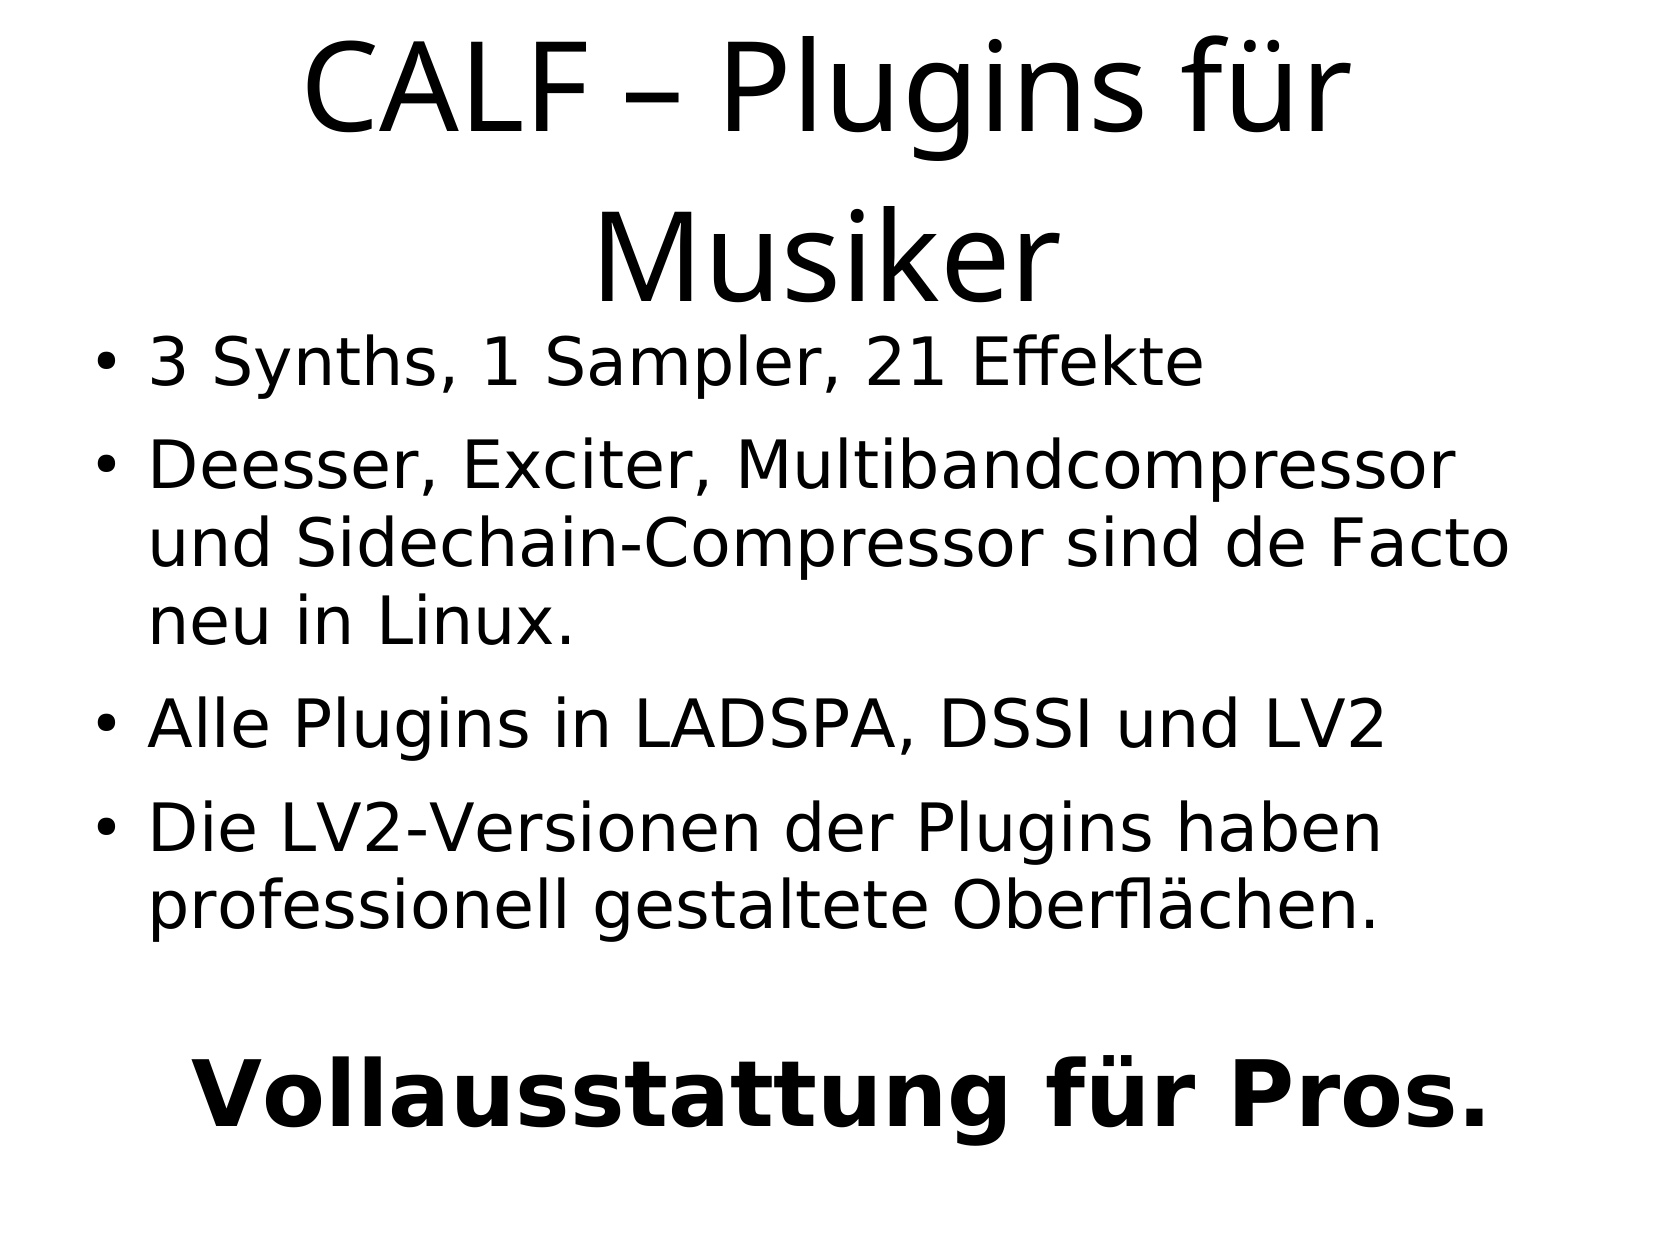

# CALF – Plugins für Musiker
3 Synths, 1 Sampler, 21 Effekte
Deesser, Exciter, Multibandcompressor und Sidechain-Compressor sind de Facto neu in Linux.
Alle Plugins in LADSPA, DSSI und LV2
Die LV2-Versionen der Plugins haben professionell gestaltete Oberflächen.
Vollausstattung für Pros.